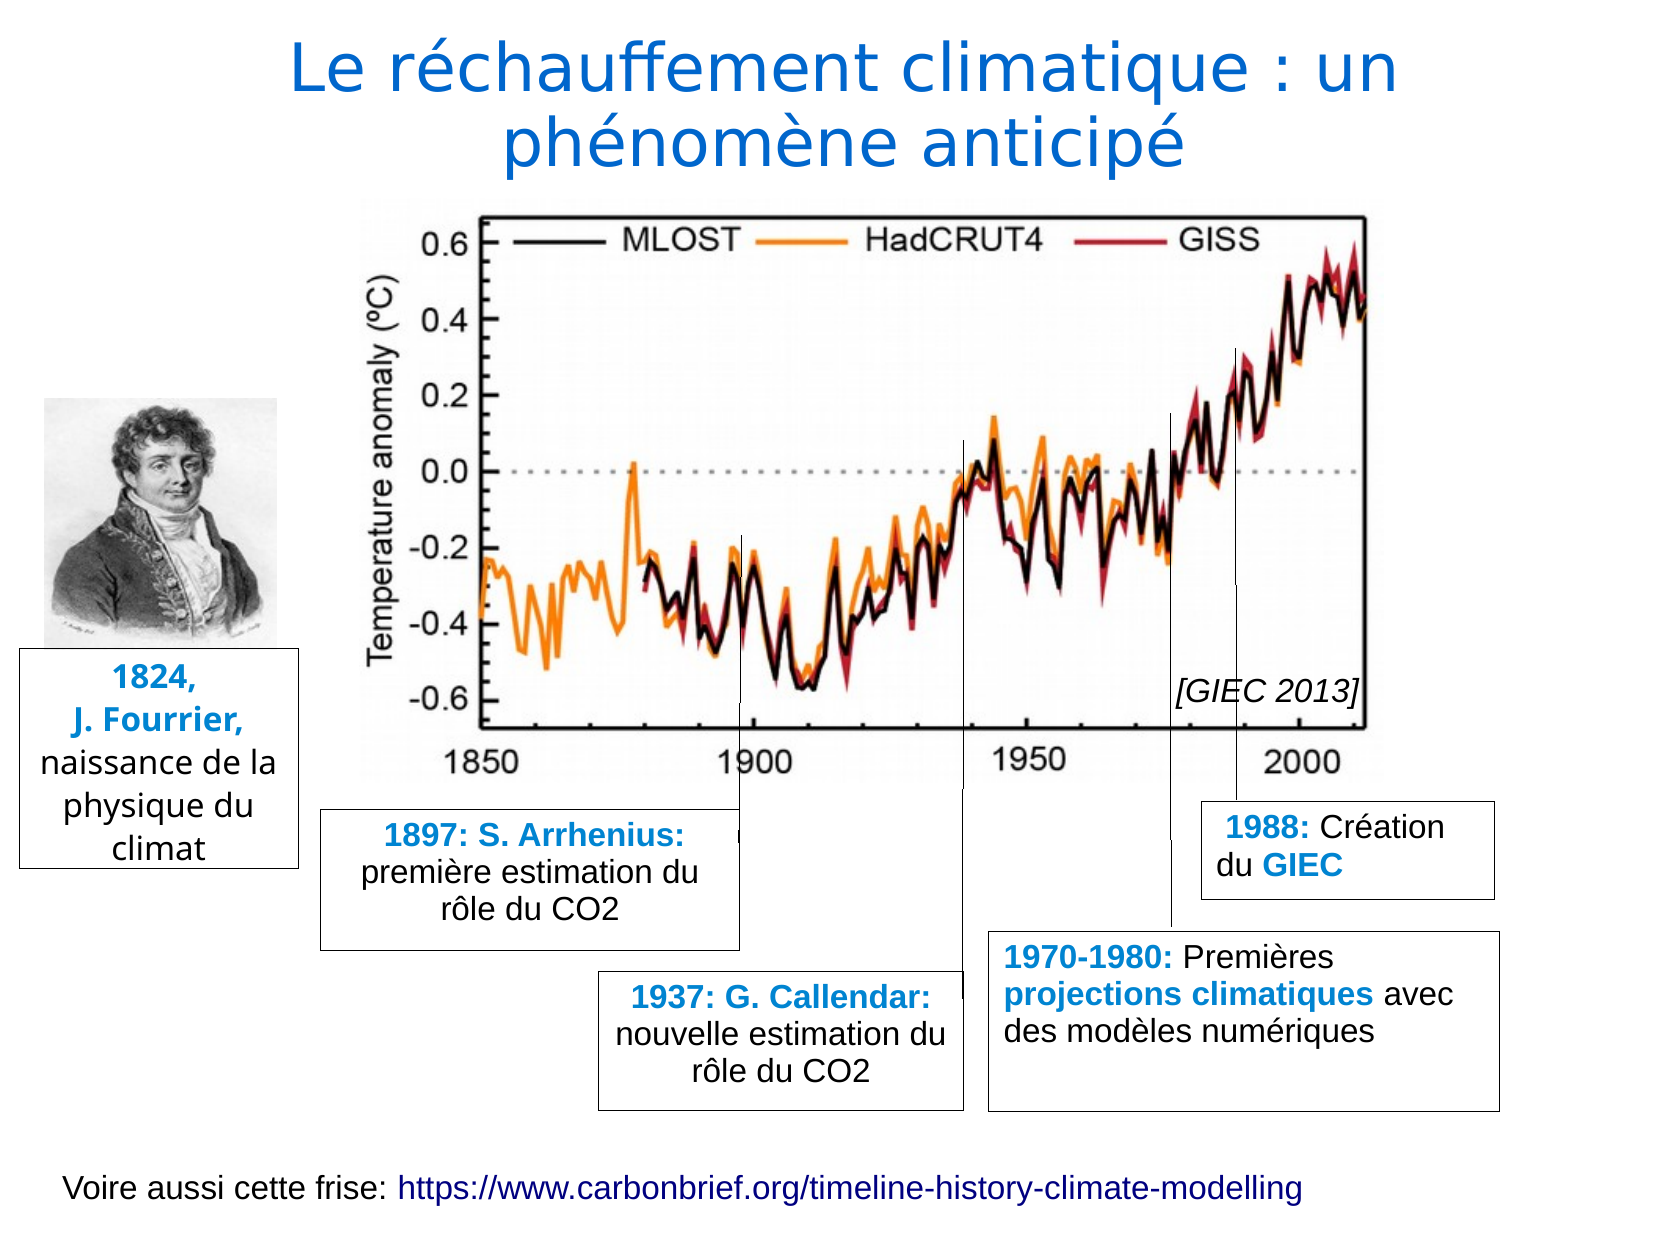

# Le réchauffement climatique : un phénomène anticipé
1824,
J. Fourrier, naissance de la physique du climat
[GIEC 2013]
 1988: Création du GIEC
 1897: S. Arrhenius: première estimation du rôle du CO2
1970-1980: Premières projections climatiques avec des modèles numériques
1937: G. Callendar: nouvelle estimation du rôle du CO2
Voire aussi cette frise: https://www.carbonbrief.org/timeline-history-climate-modelling